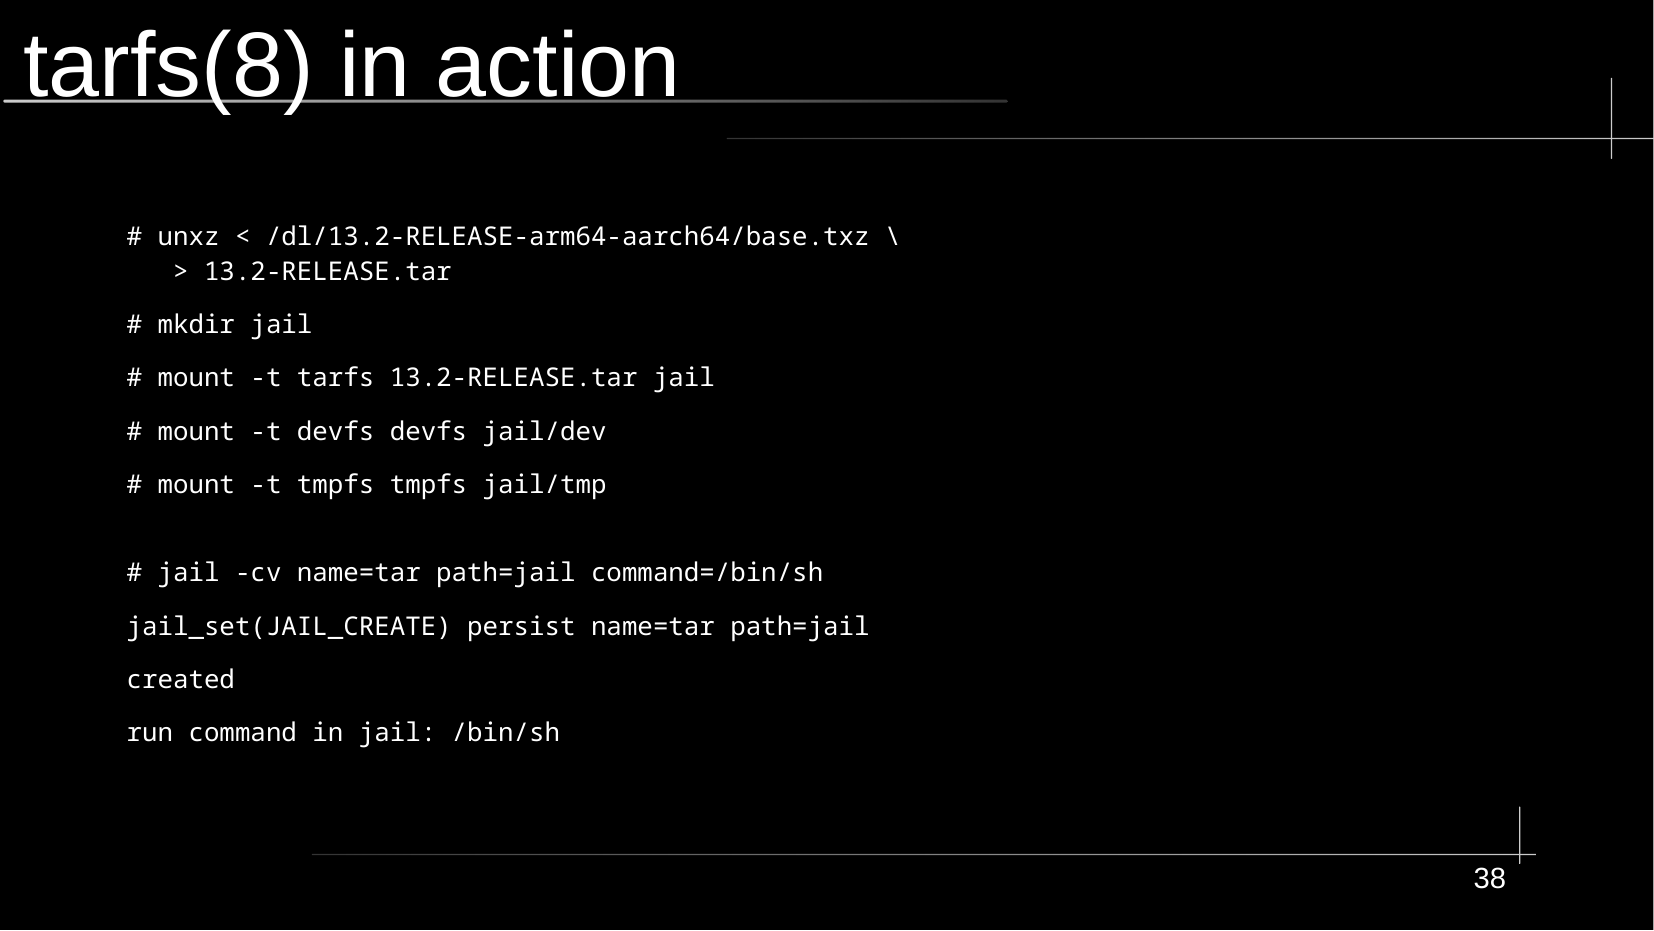

# tarfs(8) in action
# unxz < /dl/13.2-RELEASE-arm64-aarch64/base.txz \ > 13.2-RELEASE.tar
# mkdir jail
# mount -t tarfs 13.2-RELEASE.tar jail
# mount -t devfs devfs jail/dev
# mount -t tmpfs tmpfs jail/tmp
# jail -cv name=tar path=jail command=/bin/sh
jail_set(JAIL_CREATE) persist name=tar path=jail
created
run command in jail: /bin/sh
38